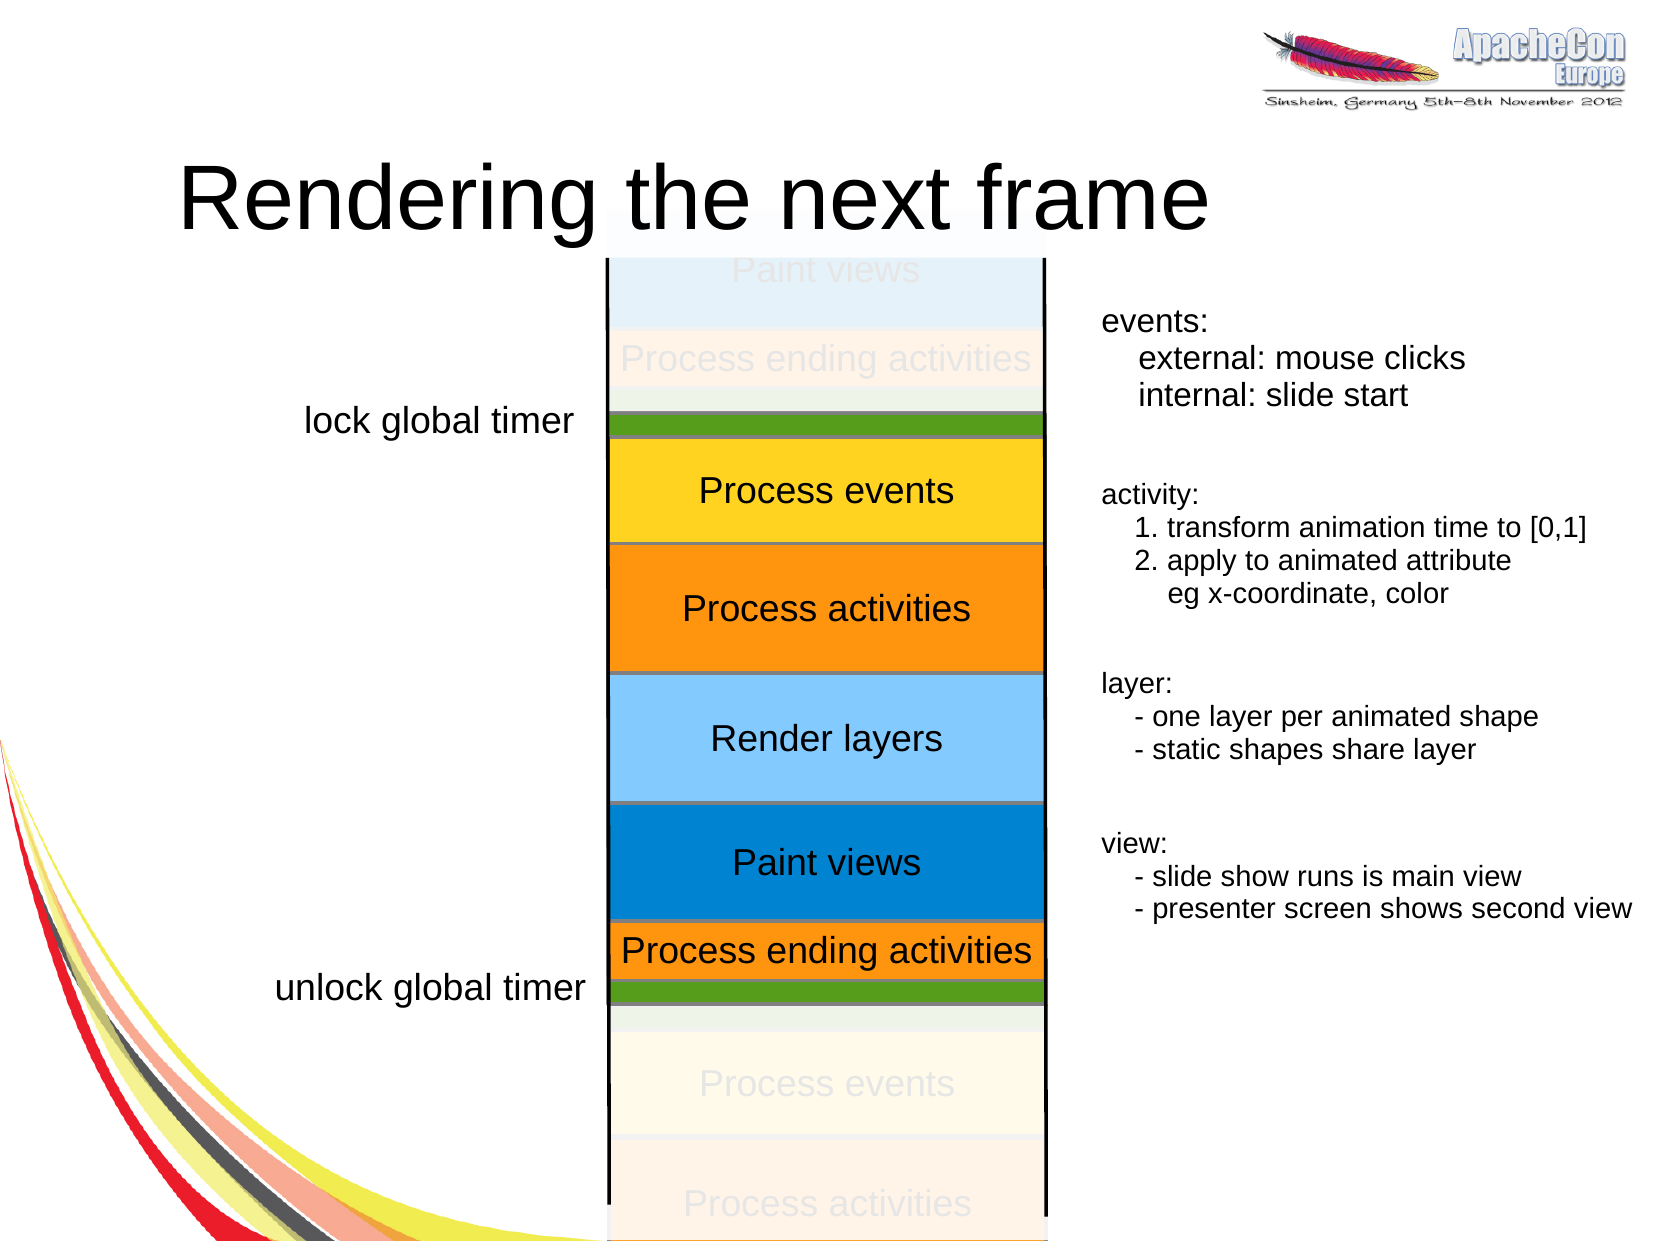

# Rendering the next frame
Paint views
events:
 external: mouse clicks
 internal: slide start
Process ending activities
lock global timer
Process events
activity:
 1. transform animation time to [0,1]
 2. apply to animated attribute
 eg x-coordinate, color
Process activities
layer:
 - one layer per animated shape
 - static shapes share layer
Render layers
Paint views
view:
 - slide show runs is main view
 - presenter screen shows second view
Process ending activities
unlock global timer
Process events
Process activities